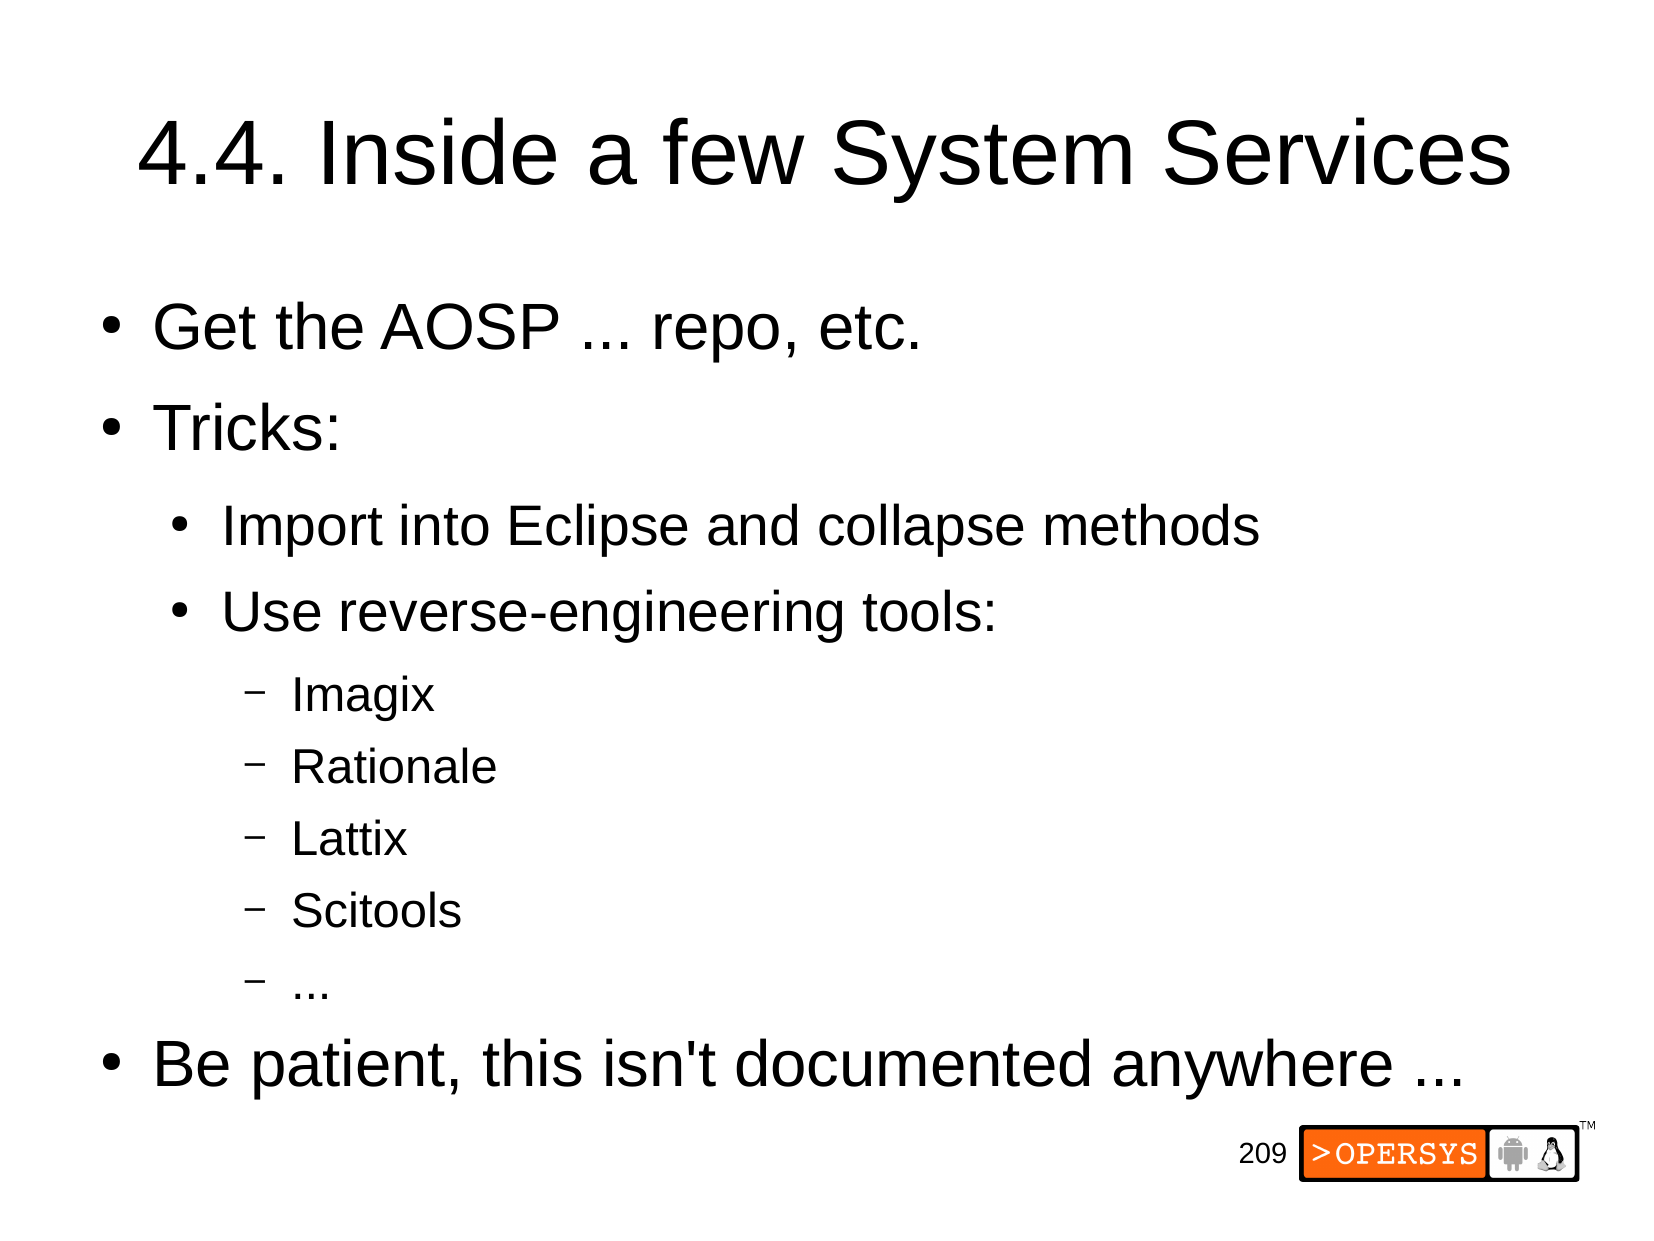

# 4.4. Inside a few System Services
Get the AOSP ... repo, etc.
Tricks:
Import into Eclipse and collapse methods
Use reverse-engineering tools:
Imagix
Rationale
Lattix
Scitools
...
Be patient, this isn't documented anywhere ...